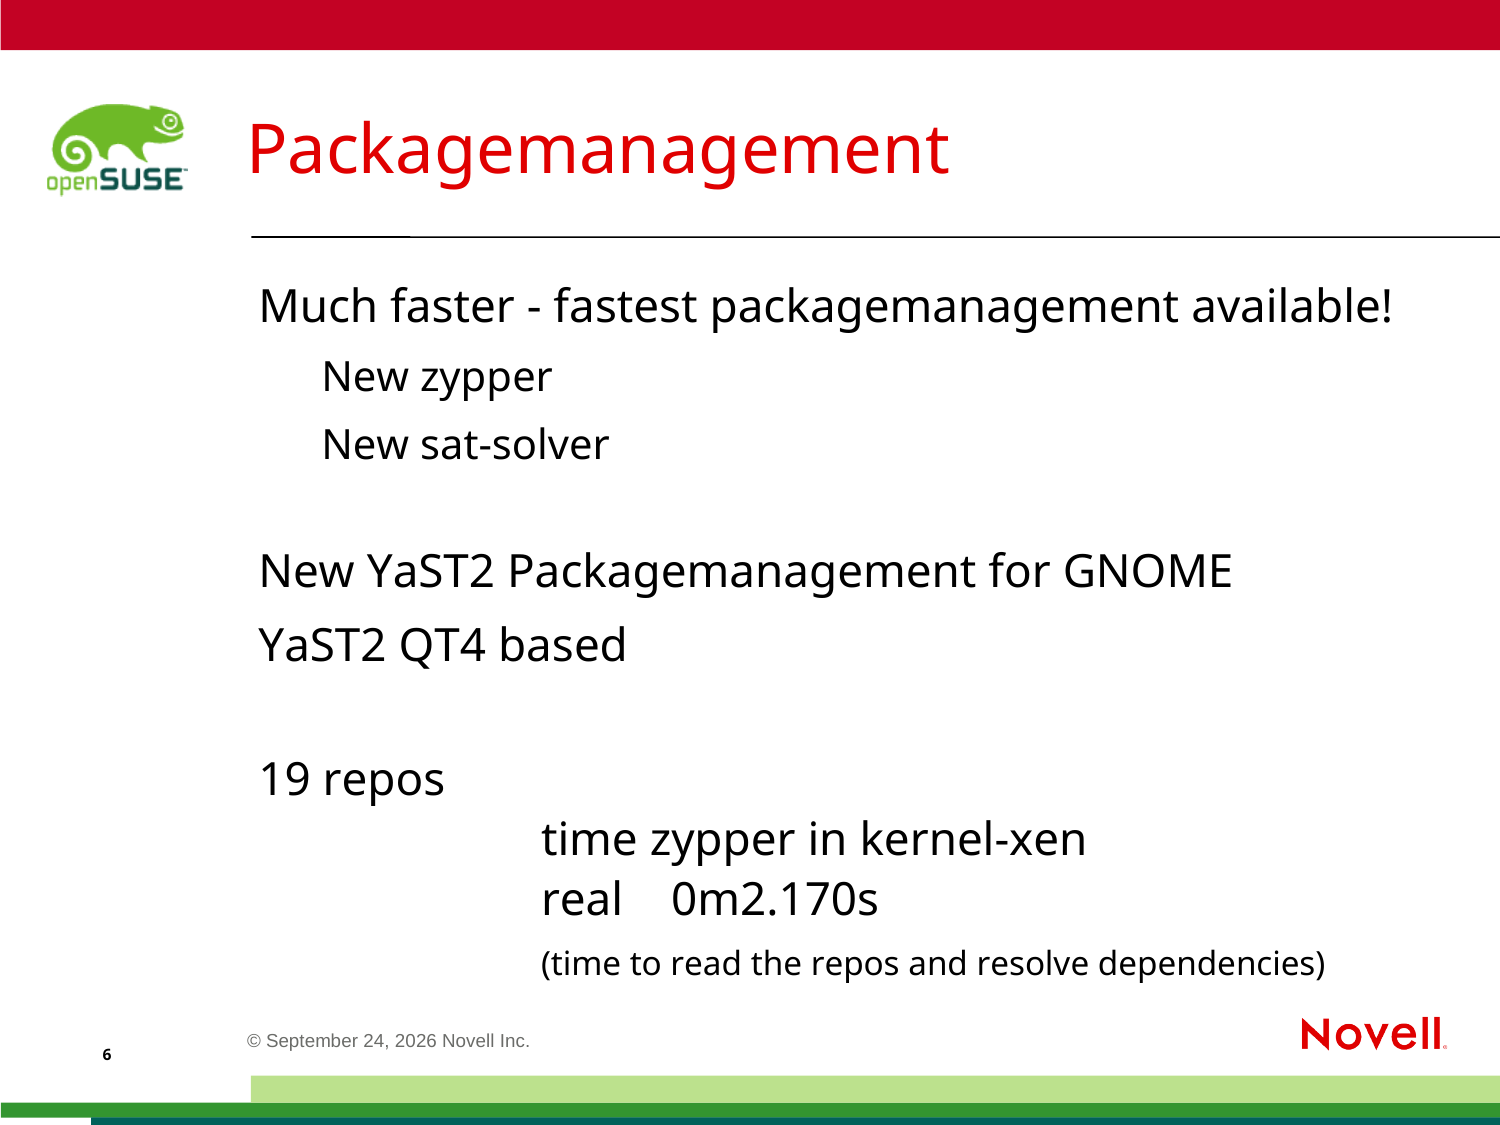

# Packagemanagement
 Much faster - fastest packagemanagement available!
New zypper
New sat-solver
 New YaST2 Packagemanagement for GNOME
 YaST2 QT4 based
 19 repos
				time zypper in kernel-xen
				real 0m2.170s
				(time to read the repos and resolve dependencies)